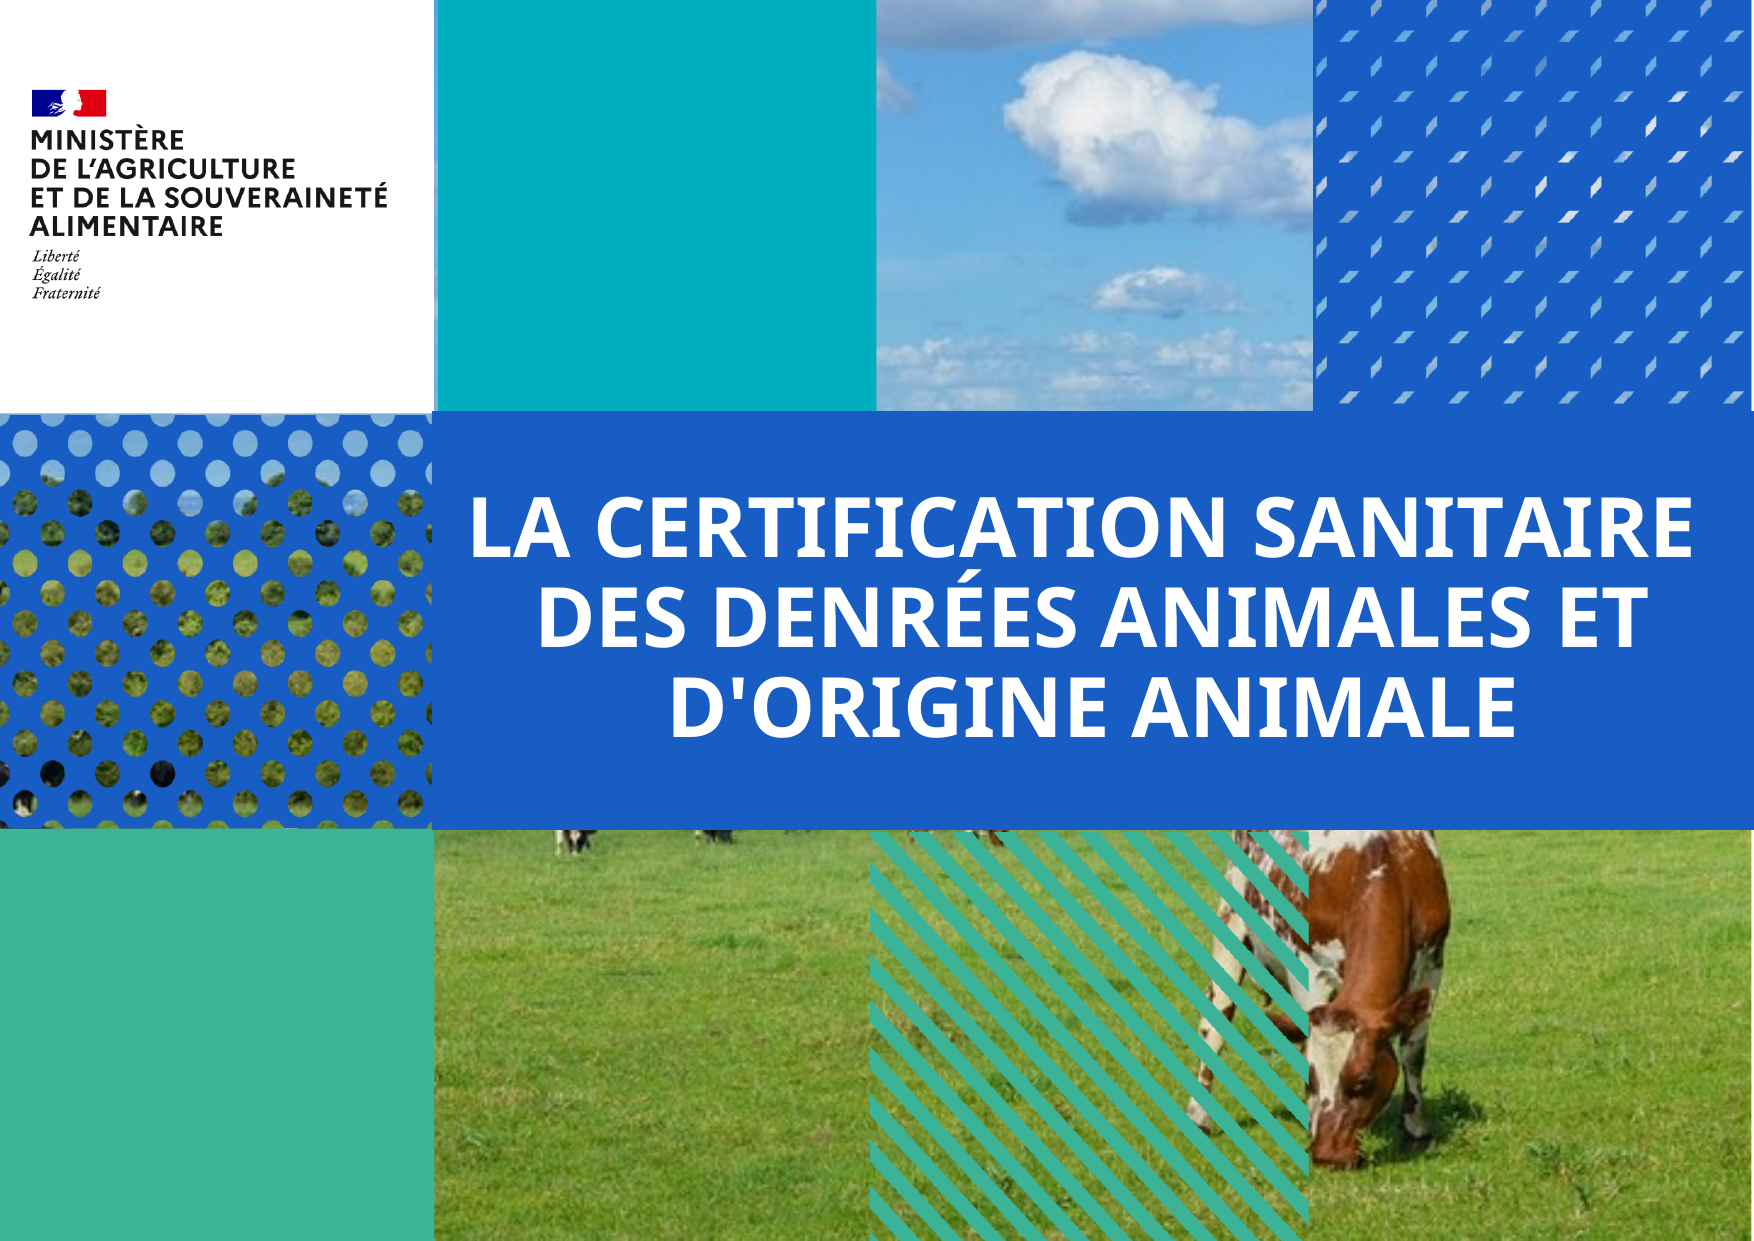

LA CERTIFICATION SANITAIRE
DES DENRÉES ANIMALES ET D'ORIGINE ANIMALE